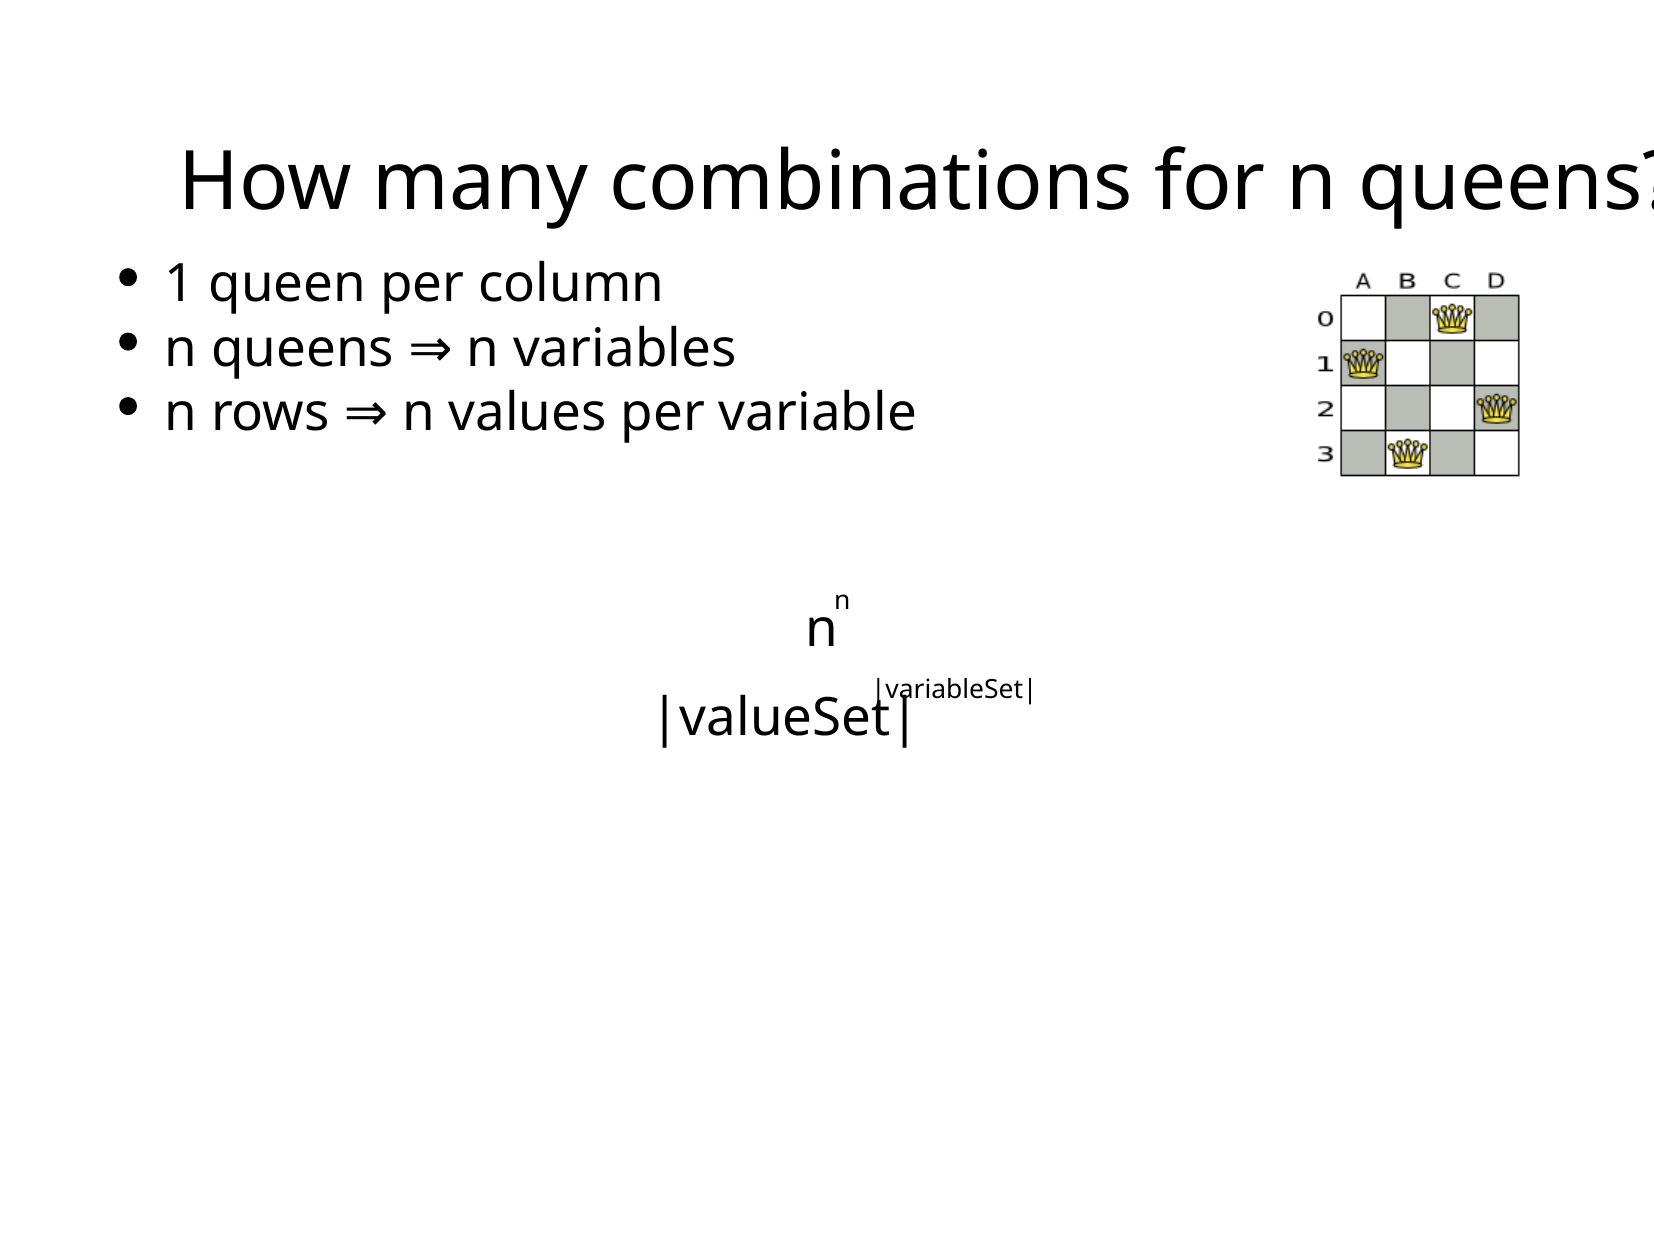

How many combinations for n queens?
1 queen per column
n queens ⇒ n variables
n rows ⇒ n values per variable
n
n
|variableSet|
|valueSet|